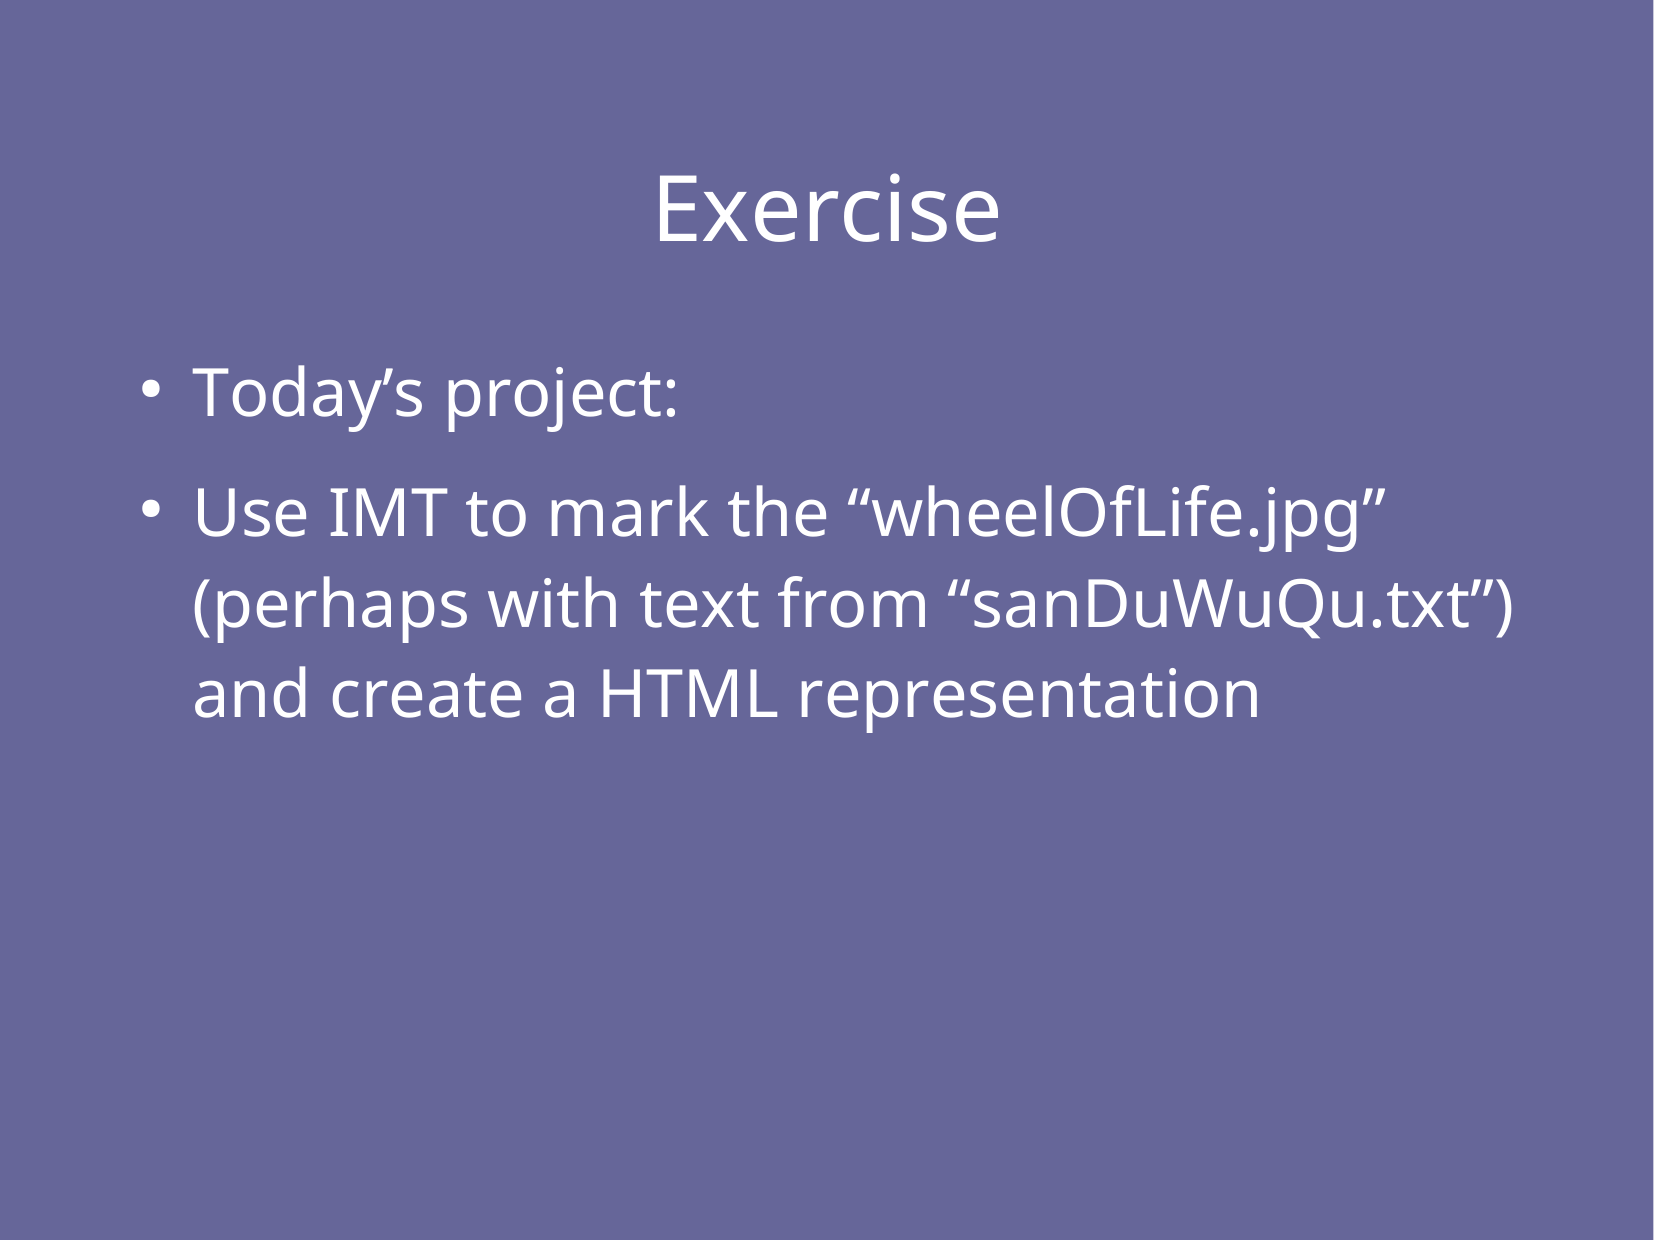

Exercise
# Today’s project:
Use IMT to mark the “wheelOfLife.jpg” (perhaps with text from “sanDuWuQu.txt”) and create a HTML representation